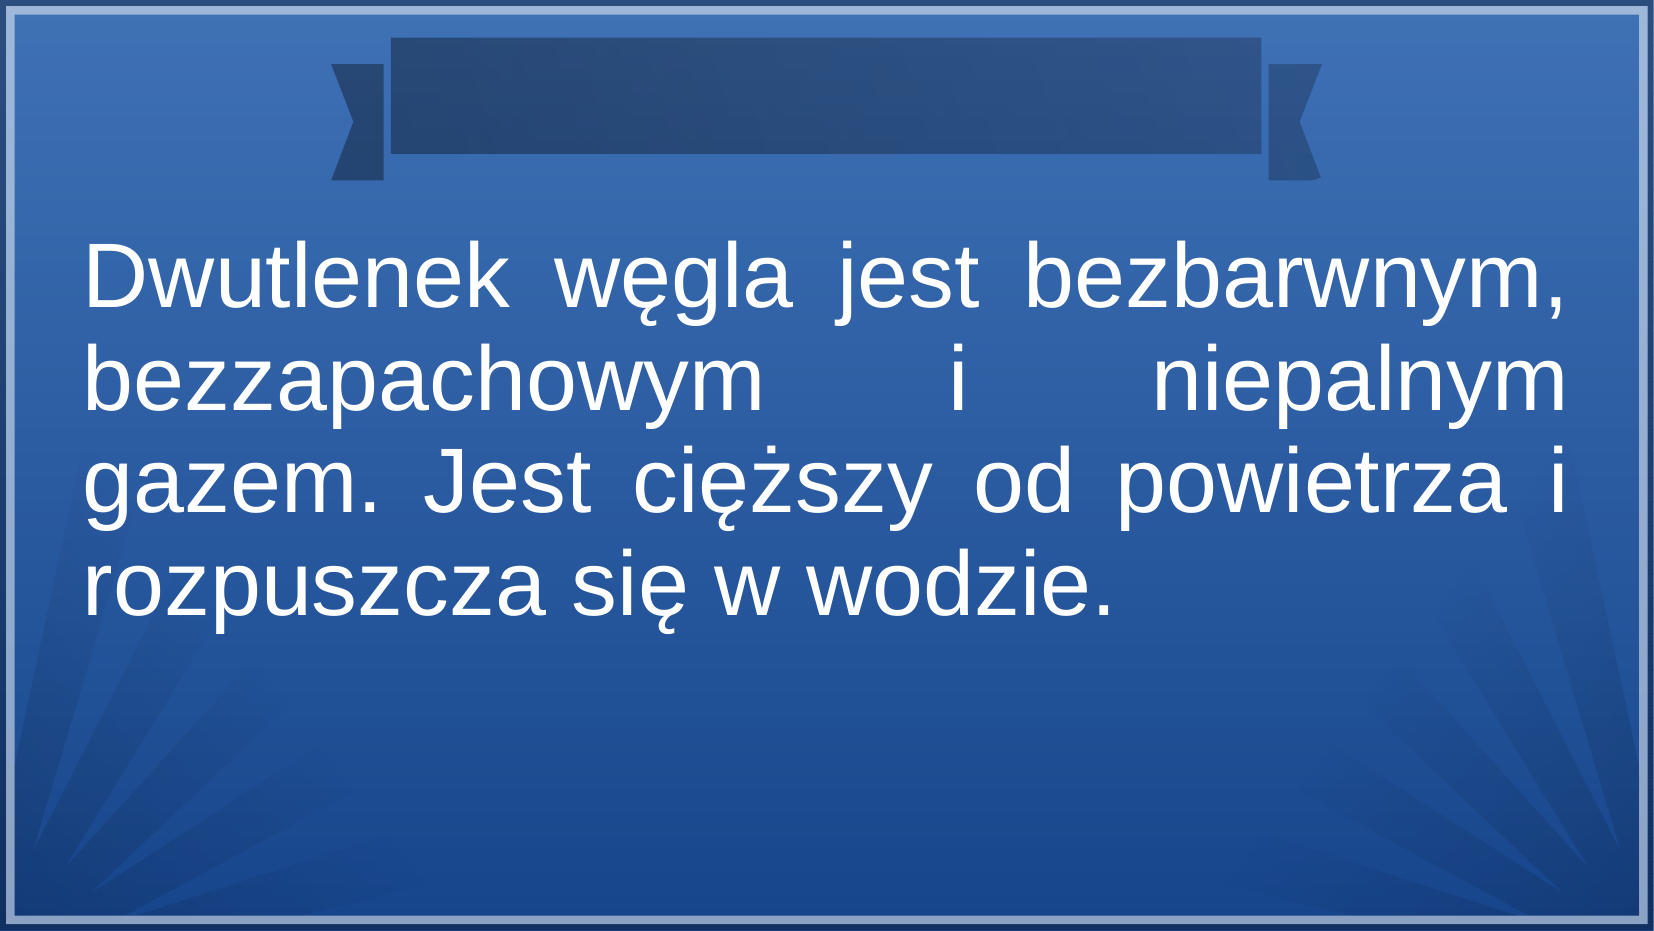

#
Dwutlenek węgla jest bezbarwnym, bezzapachowym i niepalnym gazem. Jest cięższy od powietrza i rozpuszcza się w wodzie.